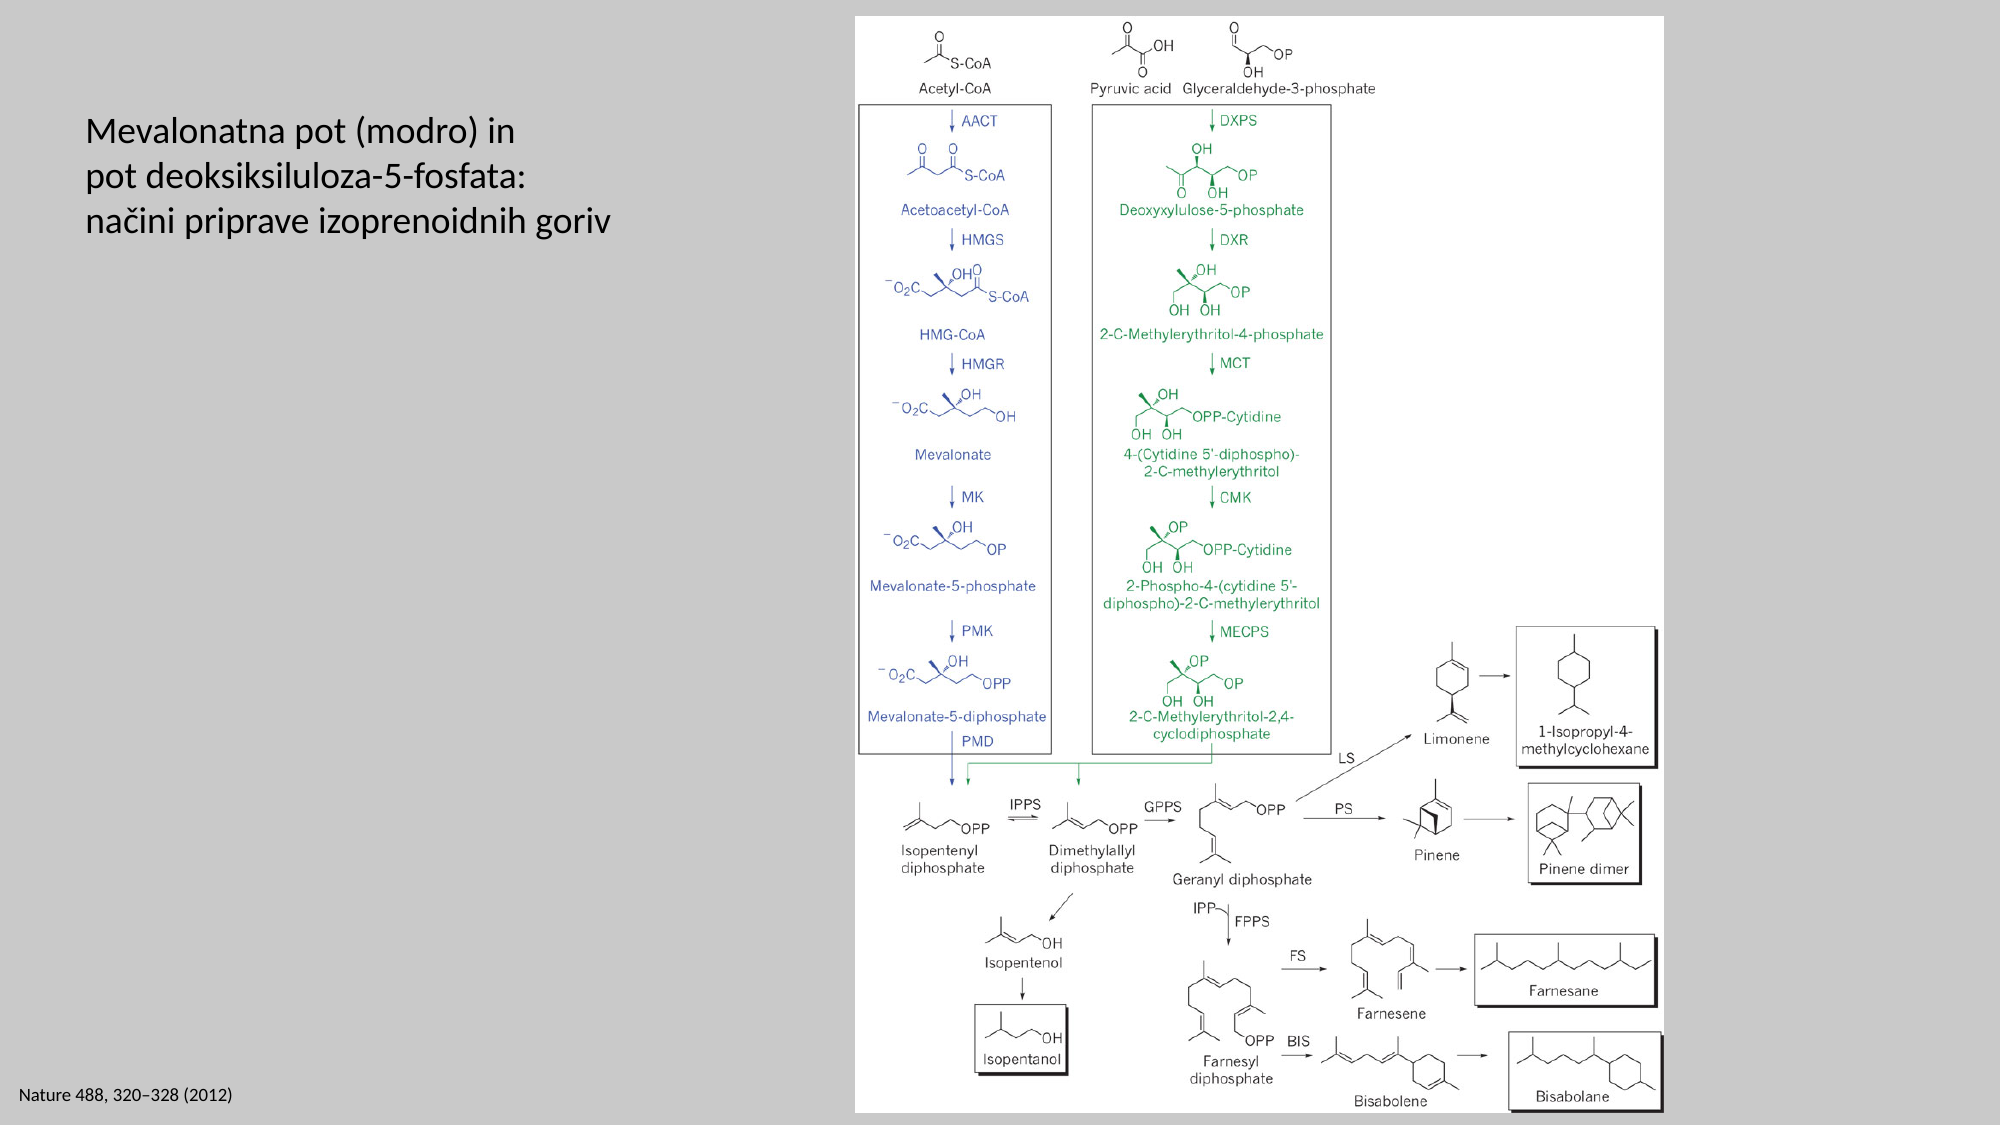

Mevalonatna pot (modro) in
pot deoksiksiluloza-5-fosfata:
načini priprave izoprenoidnih goriv
 Nature 488, 320–328 (2012)